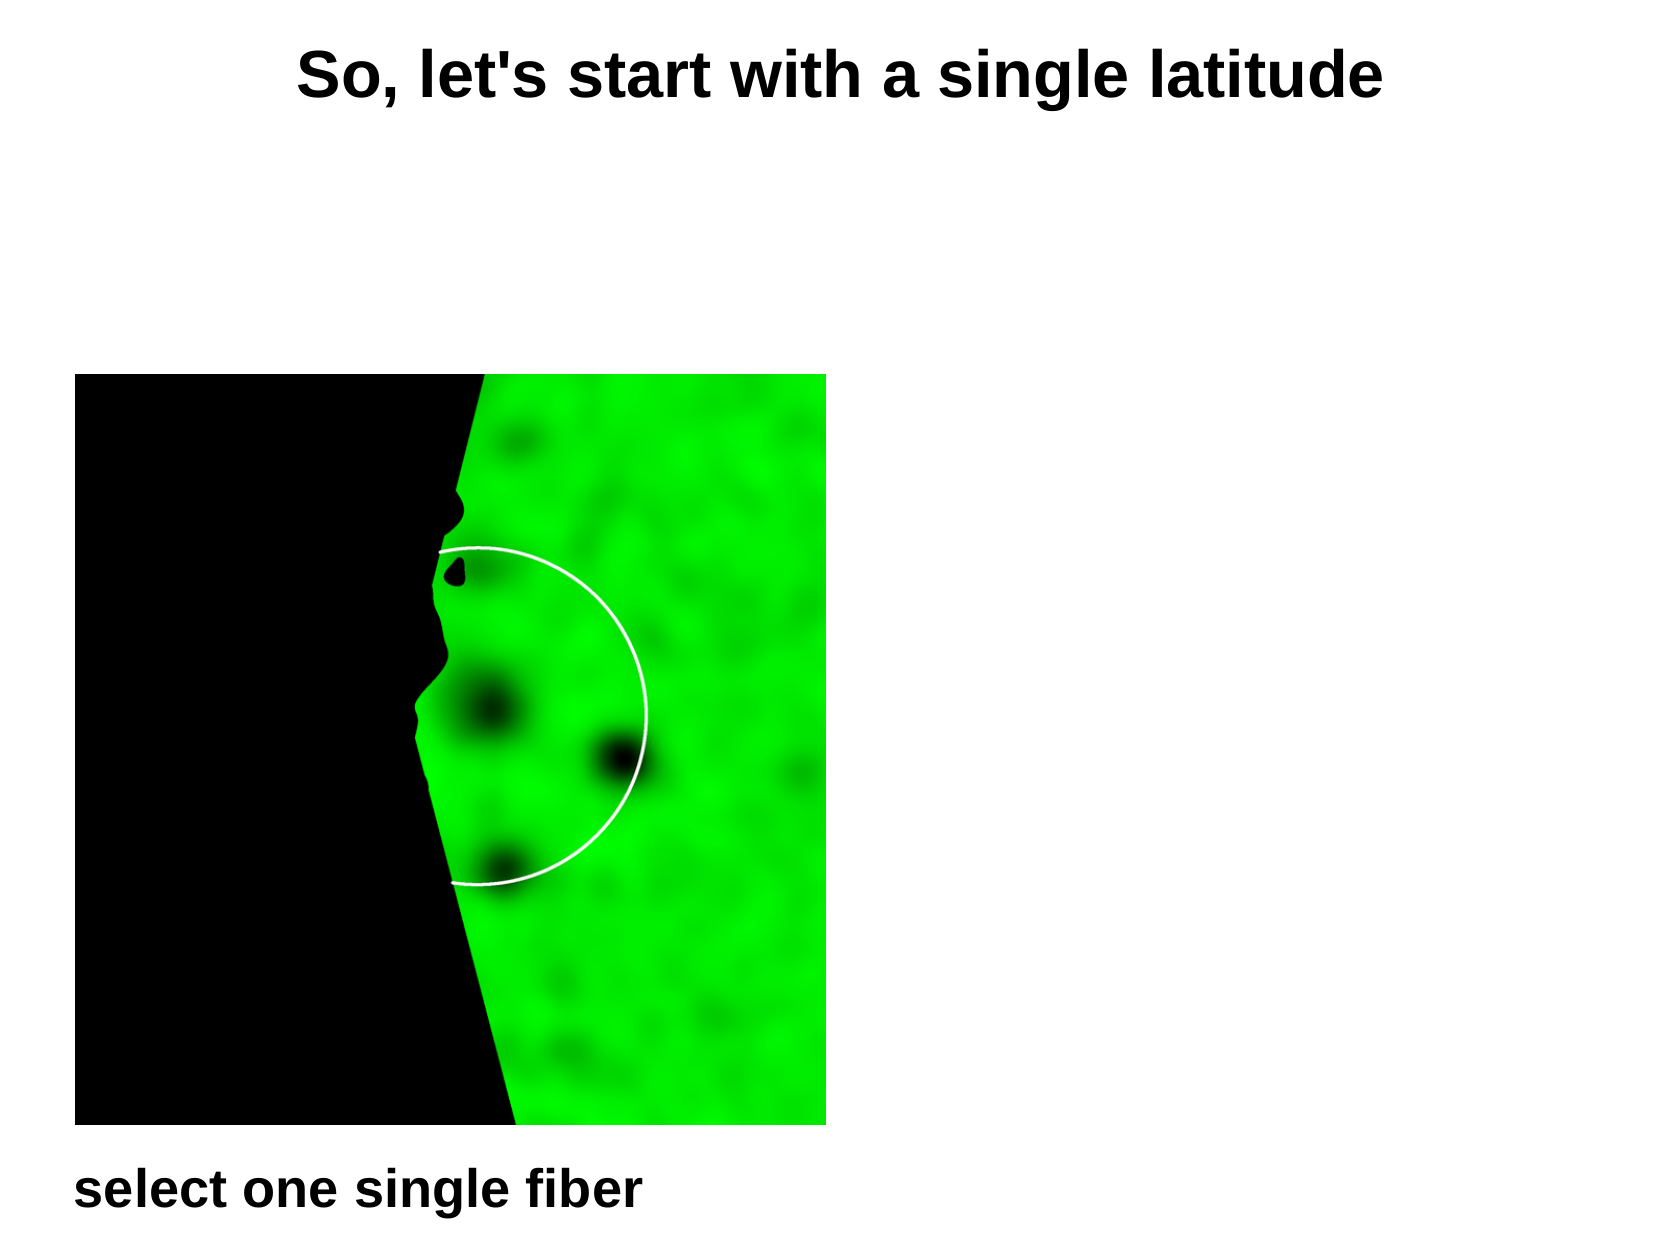

So, let's start with a single latitude
select one single fiber